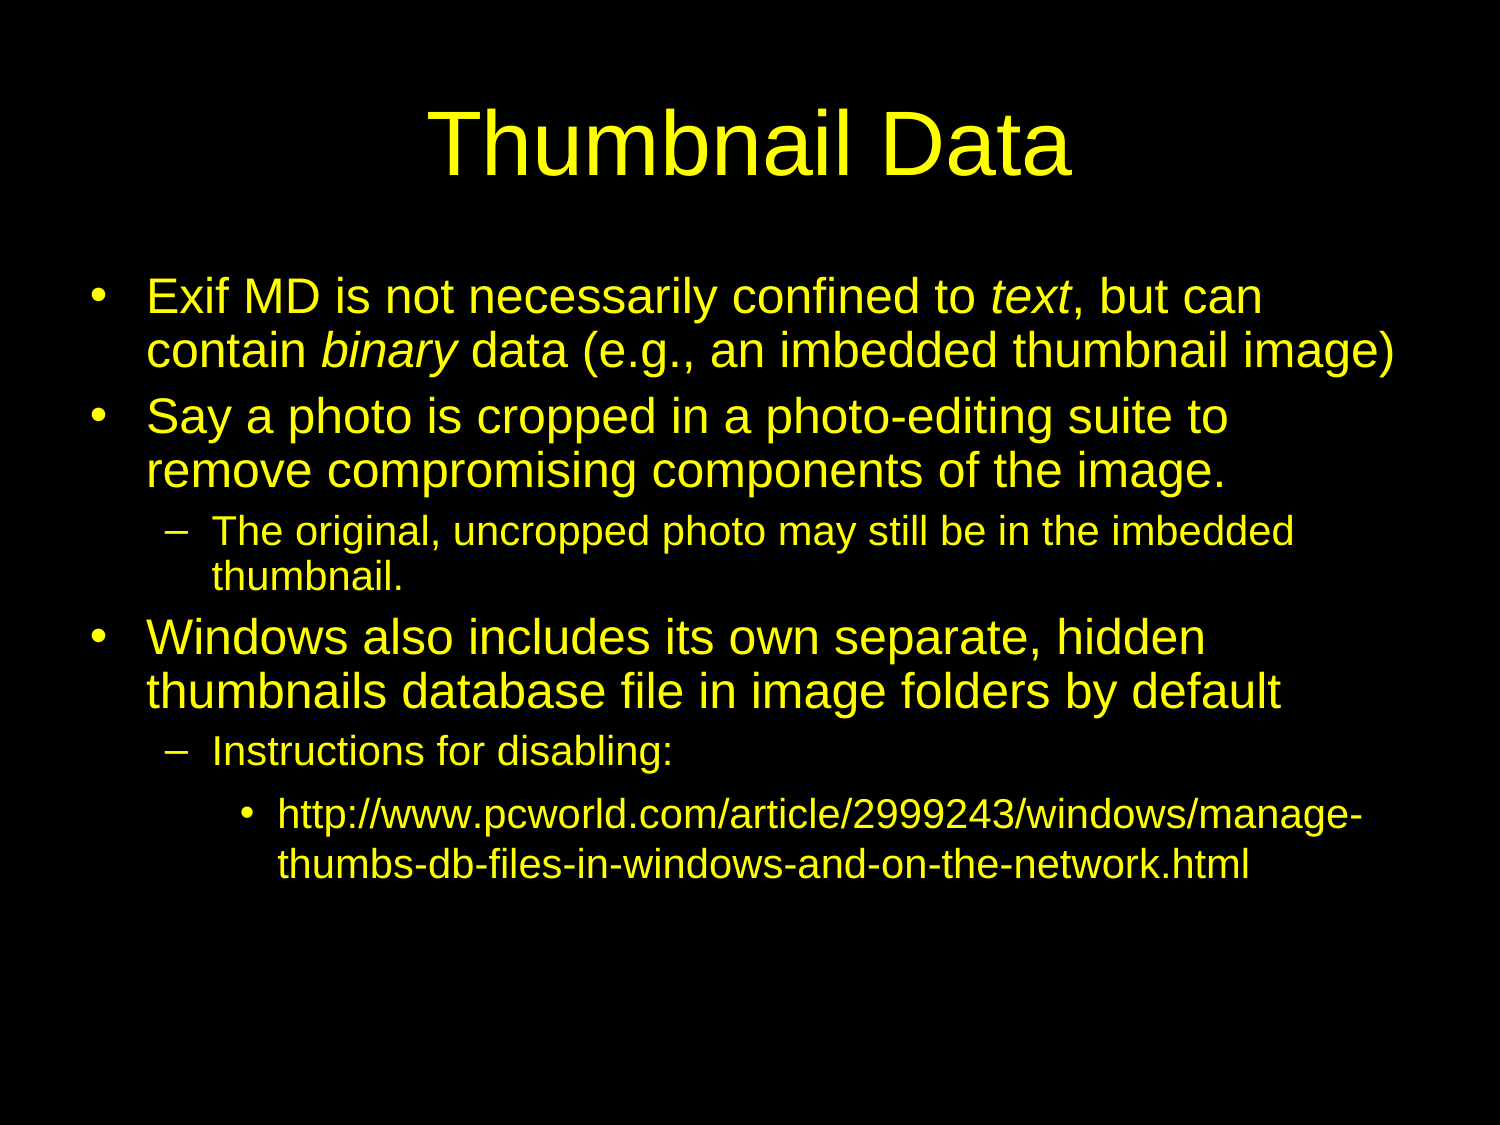

# Thumbnail Data
Exif MD is not necessarily confined to text, but can contain binary data (e.g., an imbedded thumbnail image)
Say a photo is cropped in a photo-editing suite to remove compromising components of the image.
The original, uncropped photo may still be in the imbedded thumbnail.
Windows also includes its own separate, hidden thumbnails database file in image folders by default
Instructions for disabling:
http://www.pcworld.com/article/2999243/windows/manage-thumbs-db-files-in-windows-and-on-the-network.html